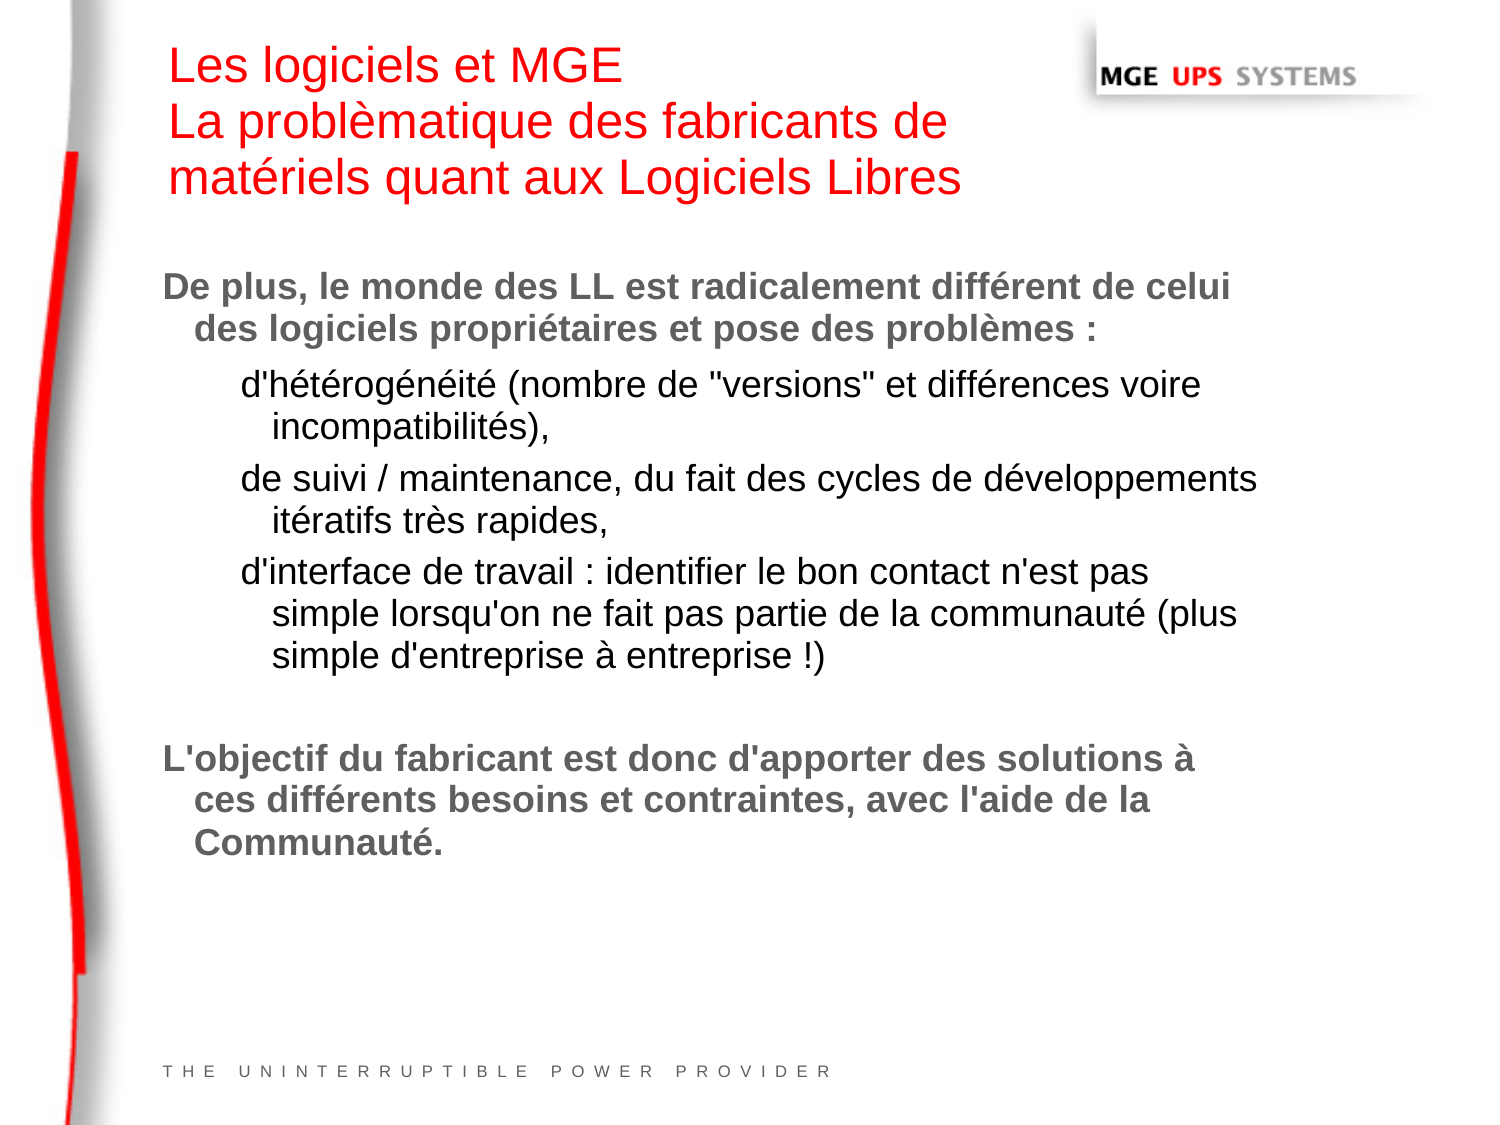

# Les logiciels et MGE La problèmatique des fabricants de matériels quant aux Logiciels Libres
De plus, le monde des LL est radicalement différent de celui des logiciels propriétaires et pose des problèmes :
d'hétérogénéité (nombre de "versions" et différences voire incompatibilités),
de suivi / maintenance, du fait des cycles de développements itératifs très rapides,
d'interface de travail : identifier le bon contact n'est pas simple lorsqu'on ne fait pas partie de la communauté (plus simple d'entreprise à entreprise !)
L'objectif du fabricant est donc d'apporter des solutions à ces différents besoins et contraintes, avec l'aide de la Communauté.